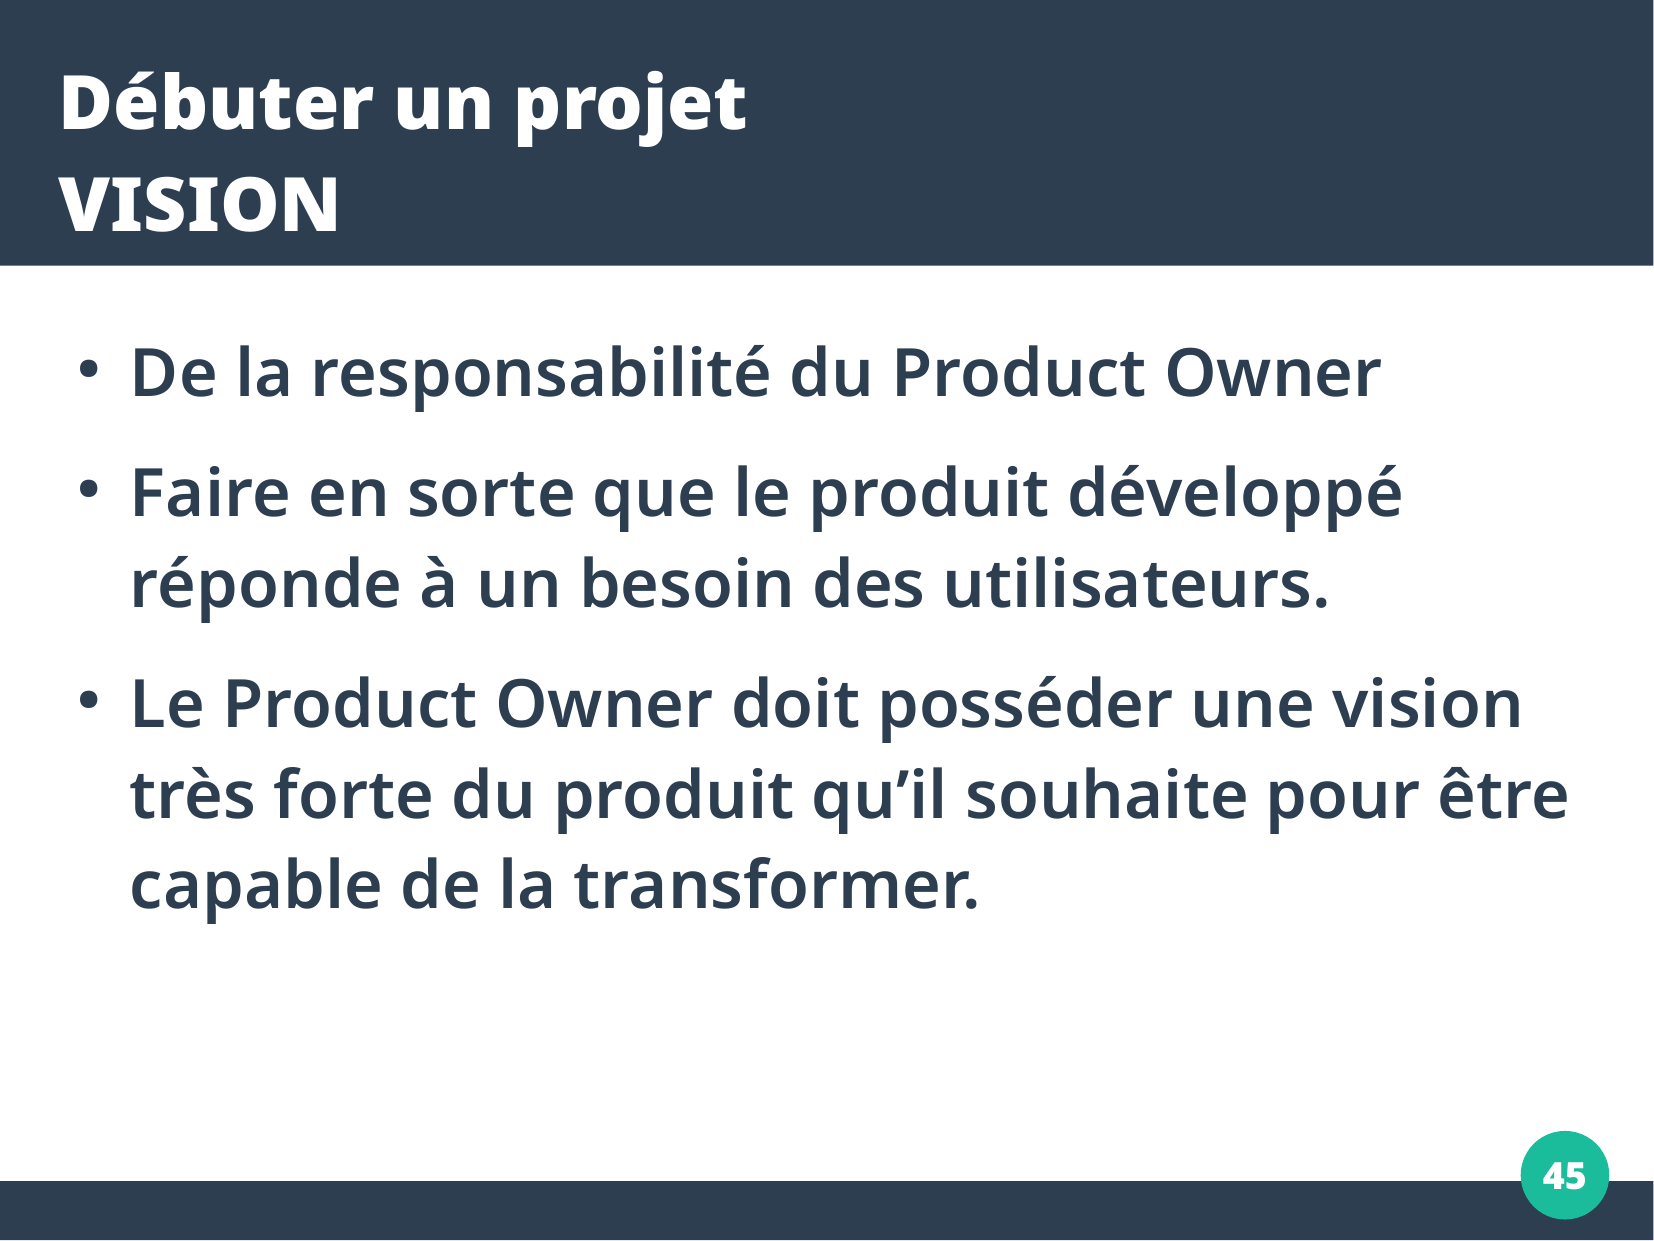

# Débuter un projet VISION
De la responsabilité du Product Owner
Faire en sorte que le produit développé réponde à un besoin des utilisateurs.
Le Product Owner doit posséder une vision très forte du produit qu’il souhaite pour être capable de la transformer.
45